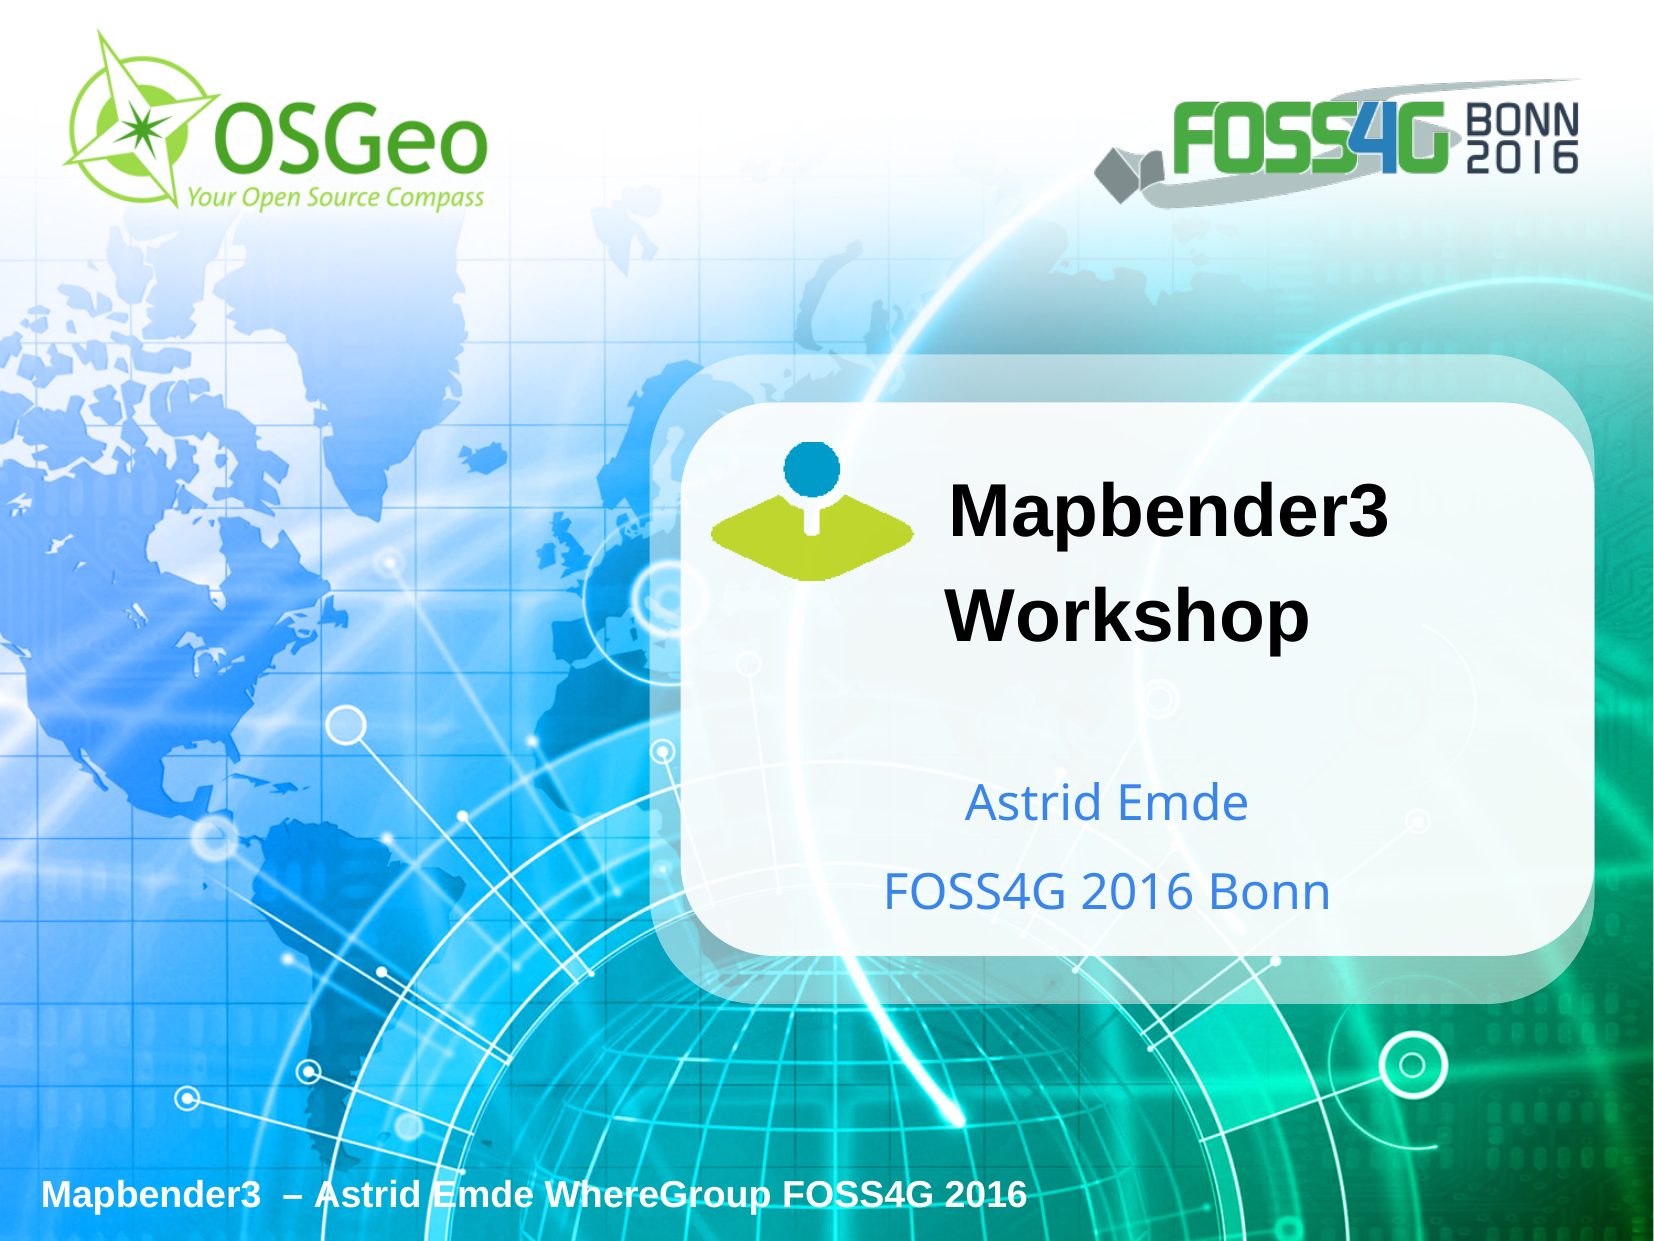

Mapbender3
 Workshop
 Astrid Emde
FOSS4G 2016 Bonn